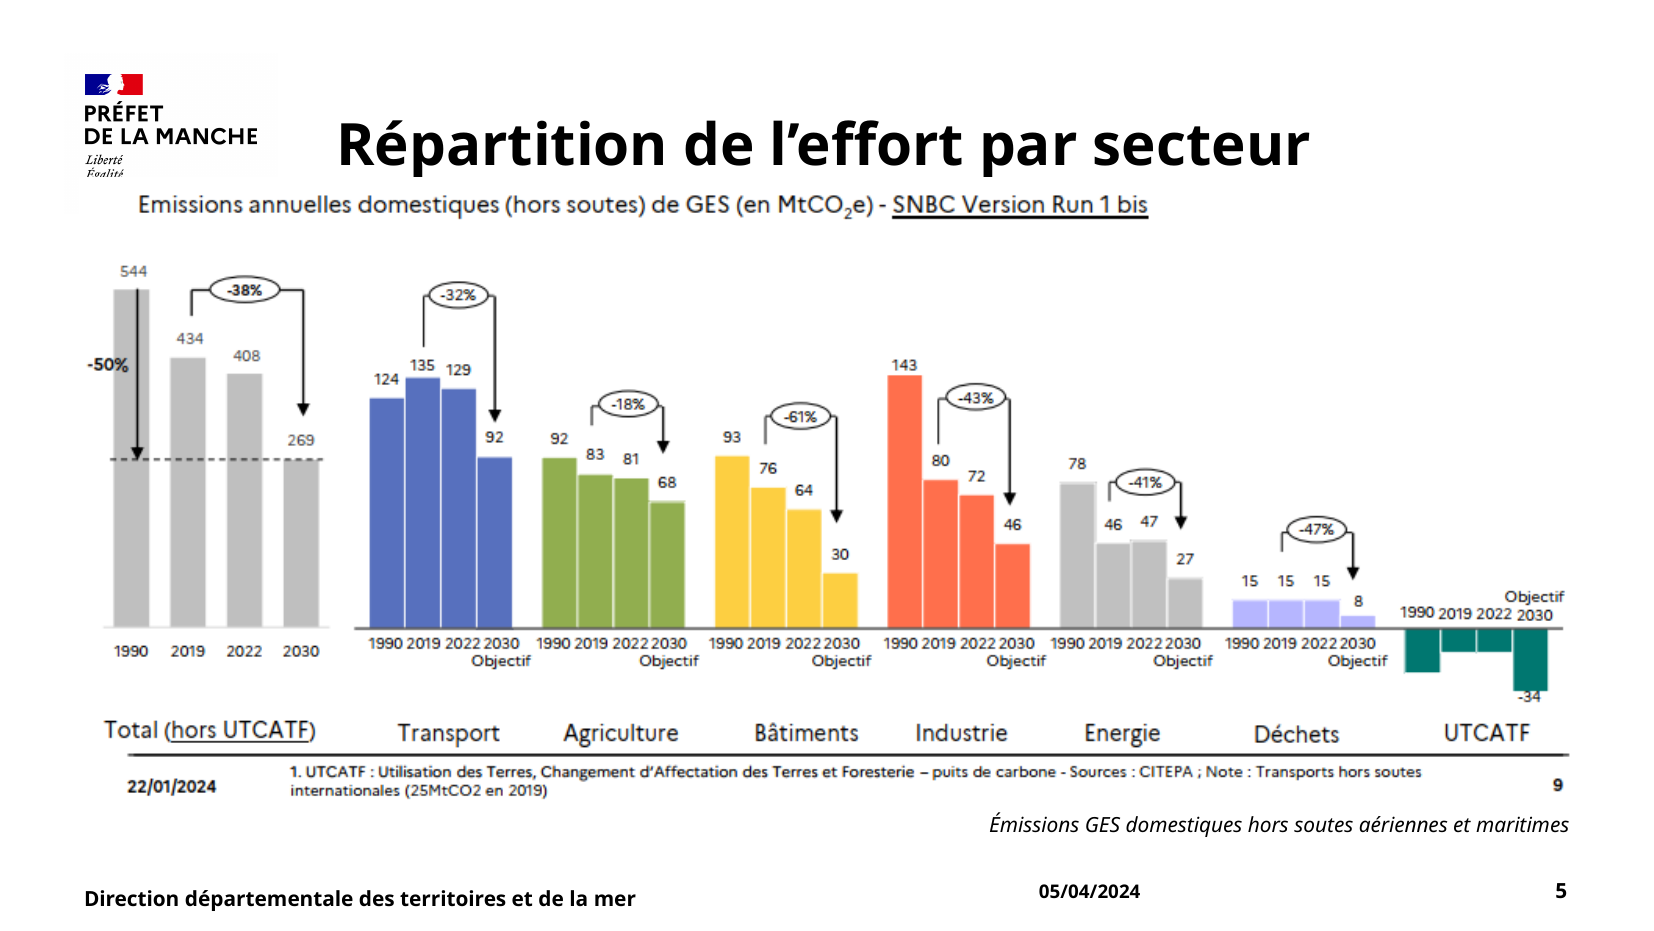

# Répartition de l’effort par secteur
Émissions GES domestiques hors soutes aériennes et maritimes
5